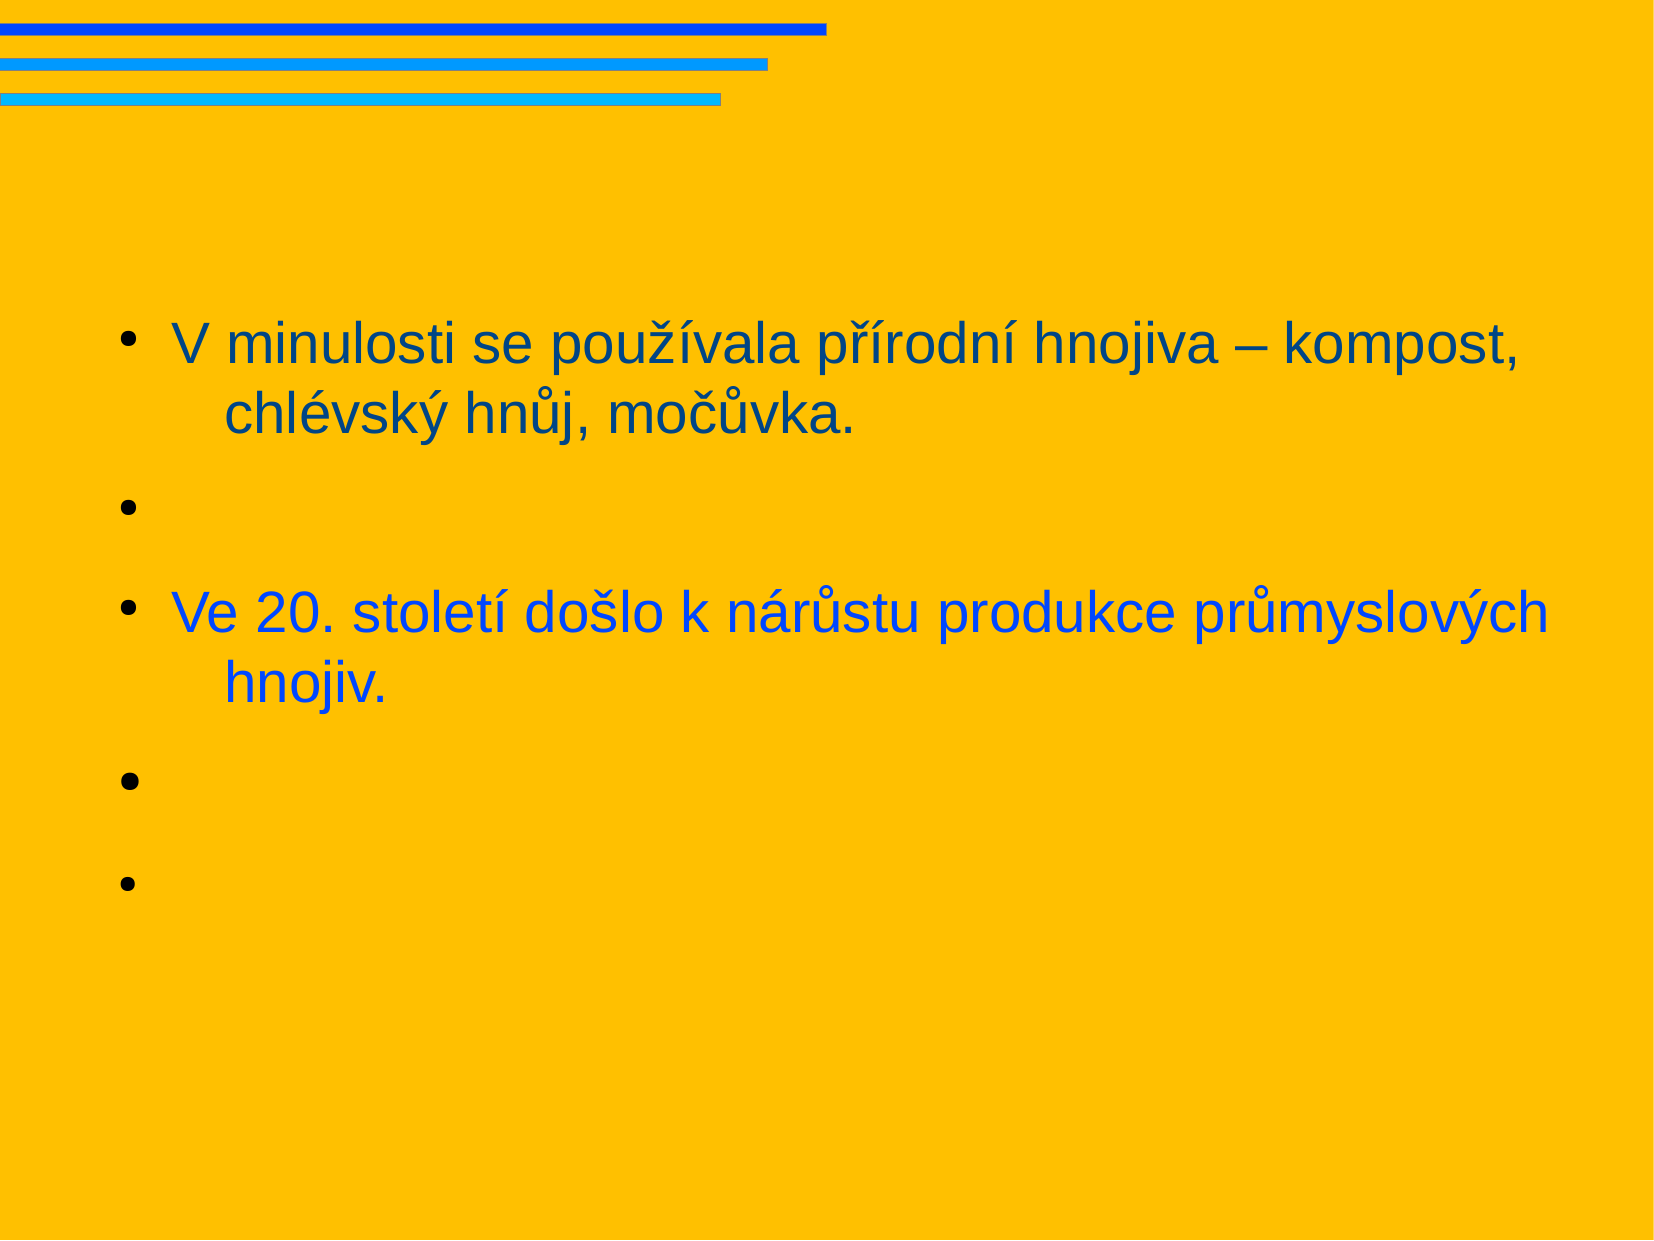

# V minulosti se používala přírodní hnojiva – kompost, chlévský hnůj, močůvka.
Ve 20. století došlo k nárůstu produkce průmyslových hnojiv.